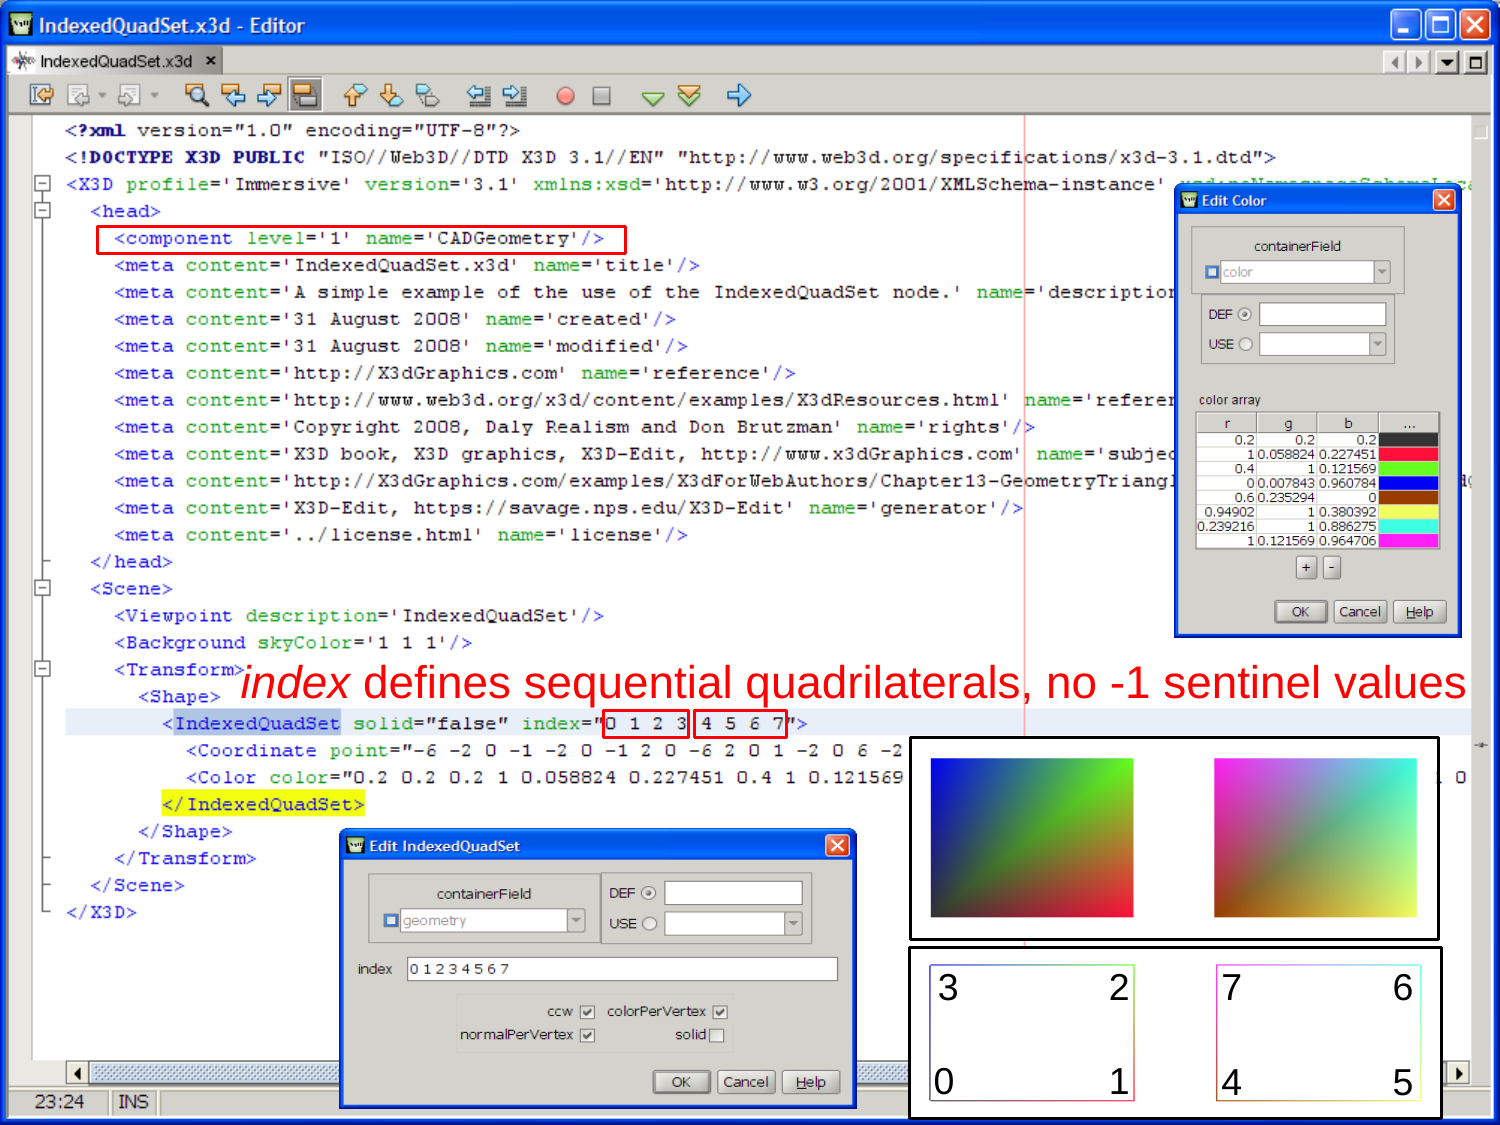

# IndexedQuadSet node X3D-Edit
index defines sequential quadrilaterals, no -1 sentinel values
2
6
3
7
0
1
5
4